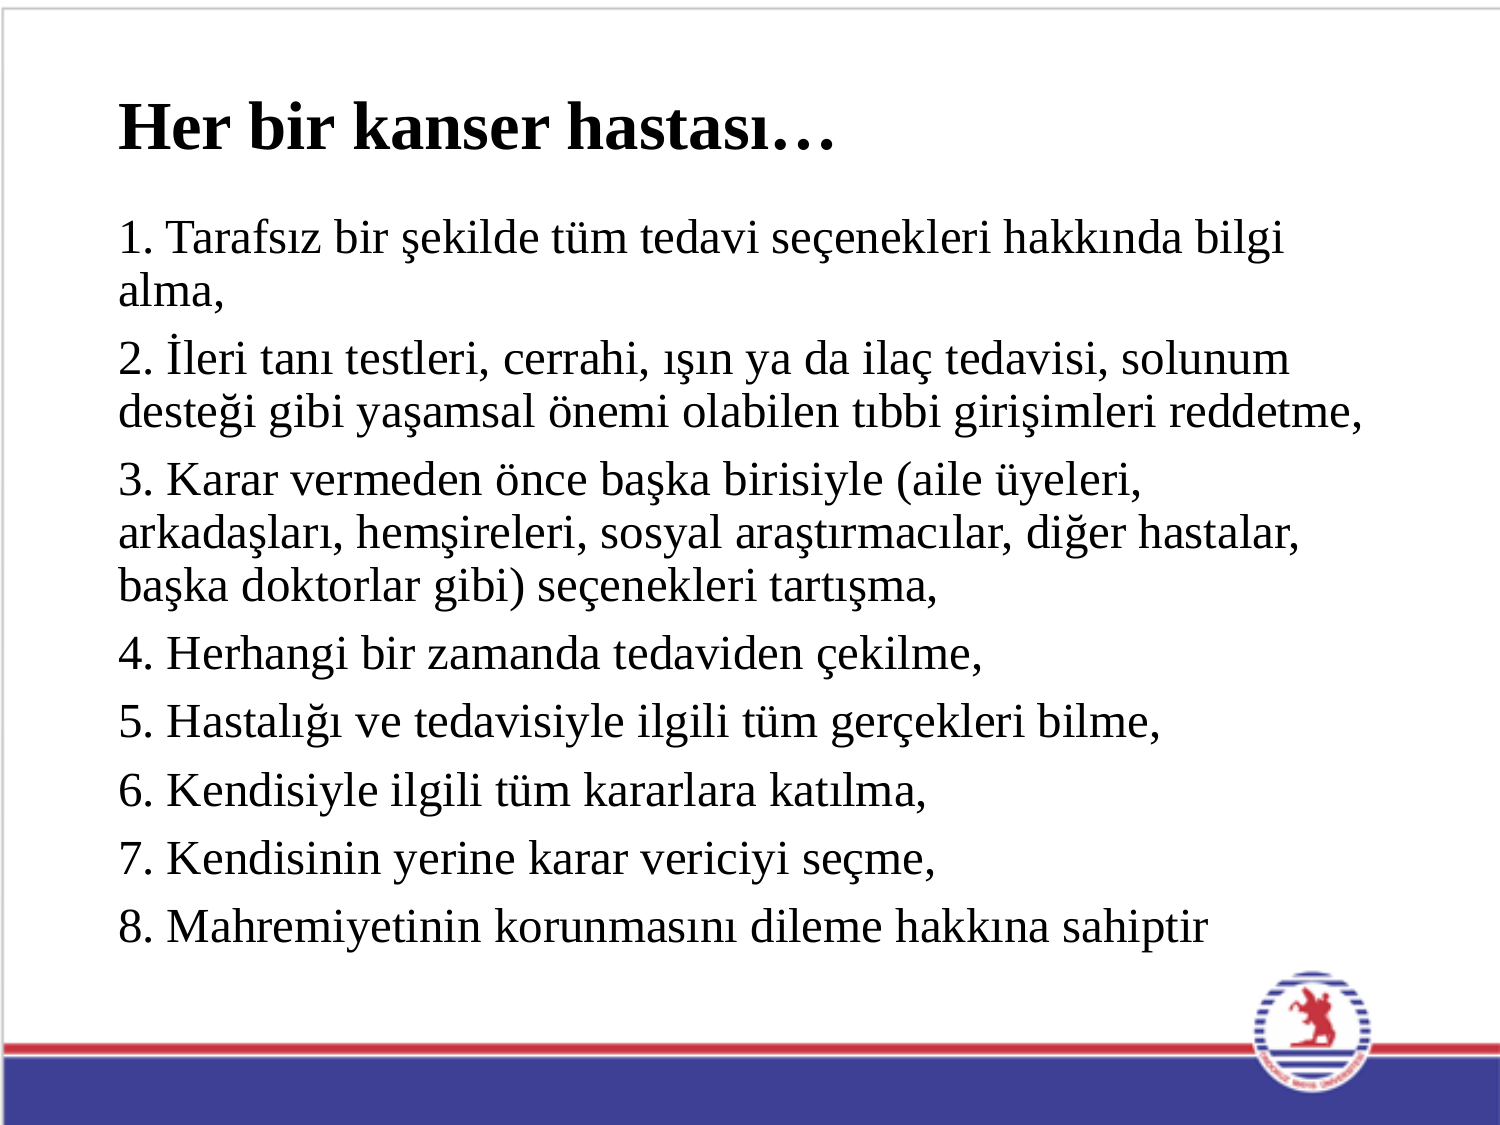

# Her bir kanser hastası…
1. Tarafsız bir şekilde tüm tedavi seçenekleri hakkında bilgi alma,
2. İleri tanı testleri, cerrahi, ışın ya da ilaç tedavisi, solunum desteği gibi yaşamsal önemi olabilen tıbbi girişimleri reddetme,
3. Karar vermeden önce başka birisiyle (aile üyeleri, arkadaşları, hemşireleri, sosyal araştırmacılar, diğer hastalar, başka doktorlar gibi) seçenekleri tartışma,
4. Herhangi bir zamanda tedaviden çekilme,
5. Hastalığı ve tedavisiyle ilgili tüm gerçekleri bilme,
6. Kendisiyle ilgili tüm kararlara katılma,
7. Kendisinin yerine karar vericiyi seçme,
8. Mahremiyetinin korunmasını dileme hakkına sahiptir